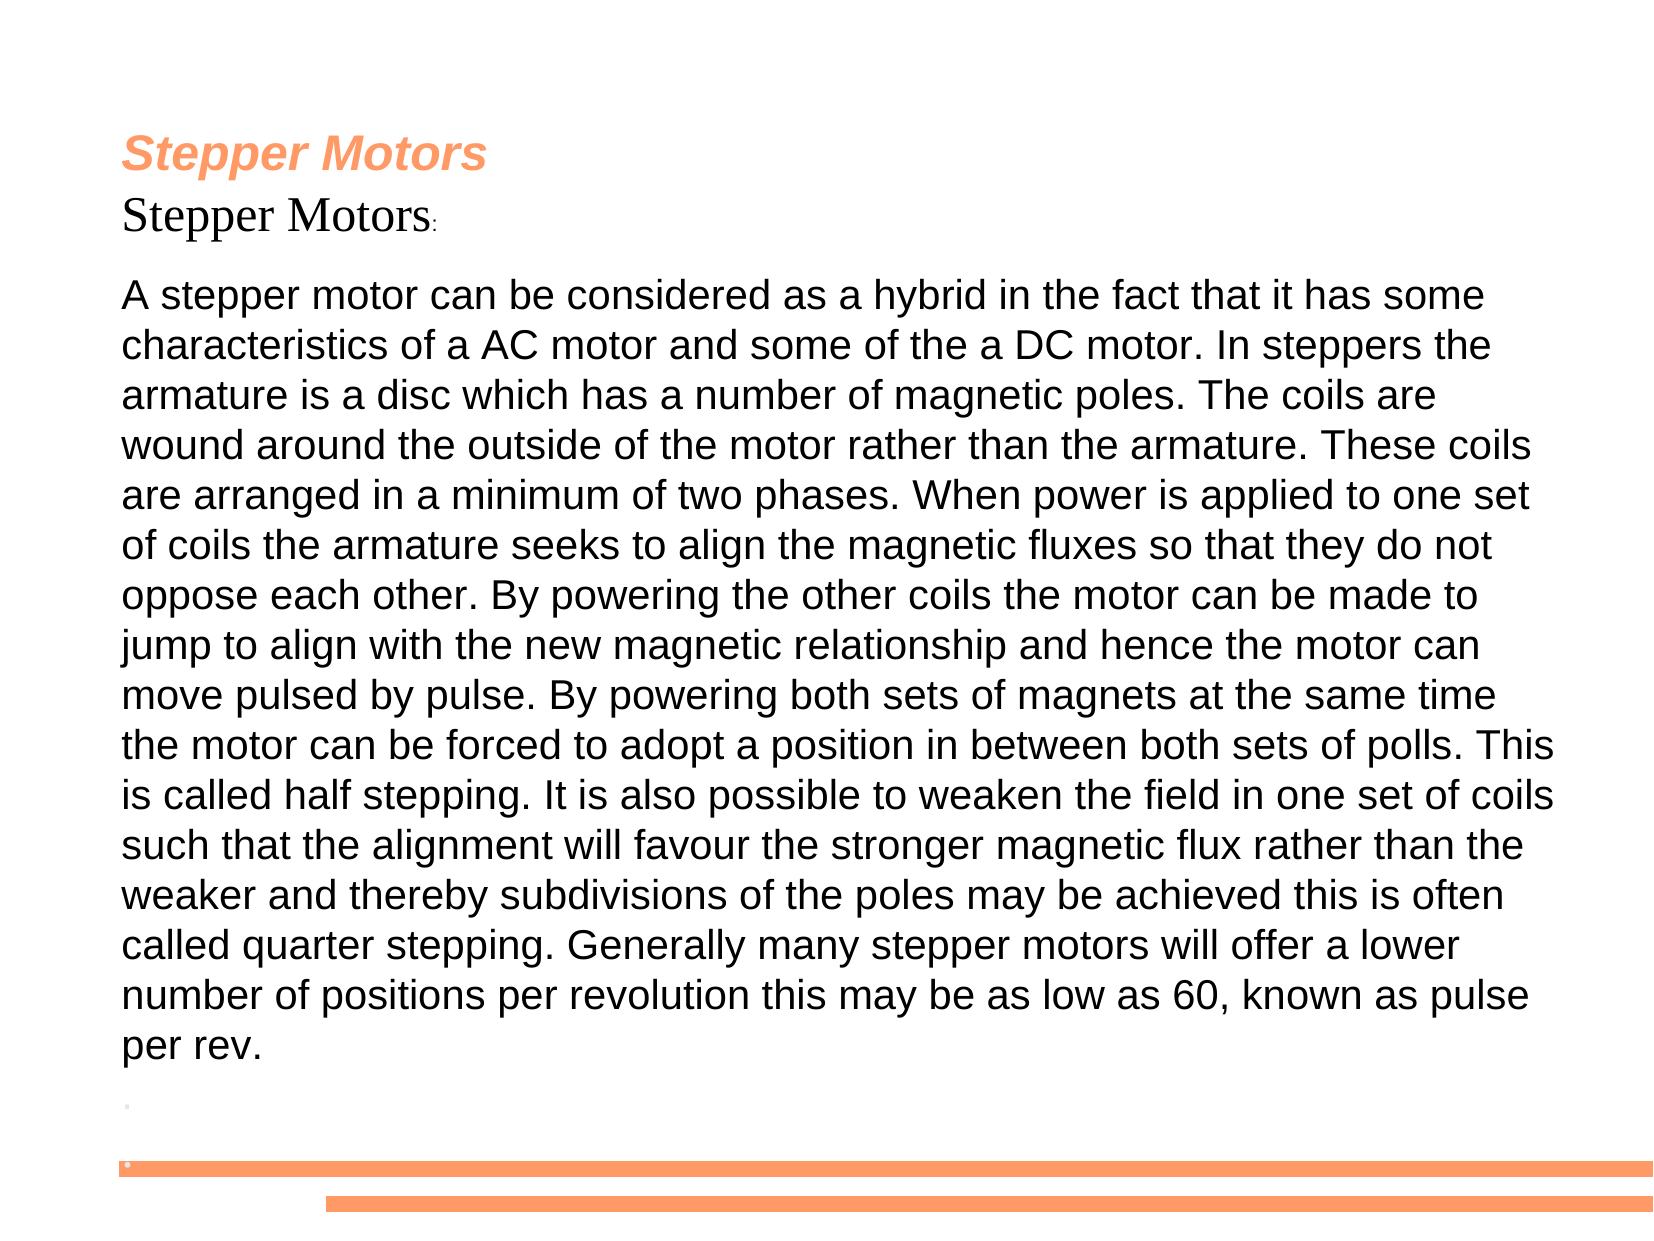

# Stepper Motors
Stepper Motors:
A stepper motor can be considered as a hybrid in the fact that it has some characteristics of a AC motor and some of the a DC motor. In steppers the armature is a disc which has a number of magnetic poles. The coils are wound around the outside of the motor rather than the armature. These coils are arranged in a minimum of two phases. When power is applied to one set of coils the armature seeks to align the magnetic fluxes so that they do not oppose each other. By powering the other coils the motor can be made to jump to align with the new magnetic relationship and hence the motor can move pulsed by pulse. By powering both sets of magnets at the same time the motor can be forced to adopt a position in between both sets of polls. This is called half stepping. It is also possible to weaken the field in one set of coils such that the alignment will favour the stronger magnetic flux rather than the weaker and thereby subdivisions of the poles may be achieved this is often called quarter stepping. Generally many stepper motors will offer a lower number of positions per revolution this may be as low as 60, known as pulse per rev.
.
.